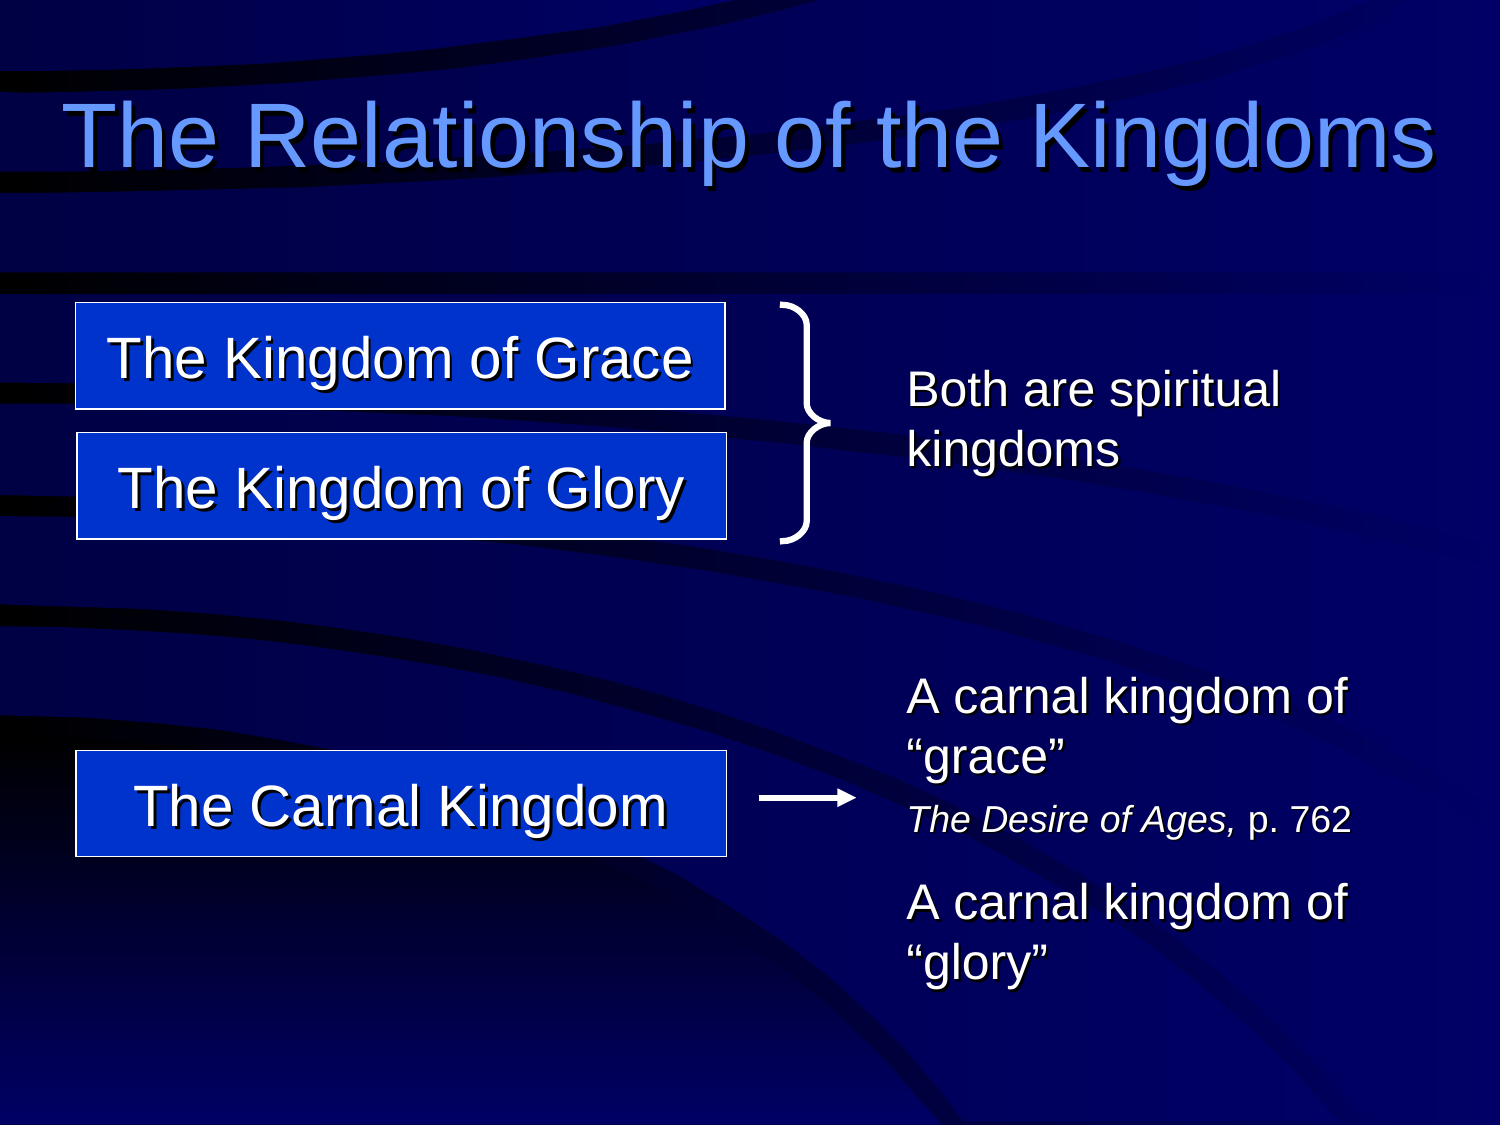

# The Relationship of the Kingdoms
The Kingdom of Grace
Both are spiritual kingdoms
The Kingdom of Glory
A carnal kingdom of “grace”
The Desire of Ages, p. 762
A carnal kingdom of “glory”
The Carnal Kingdom